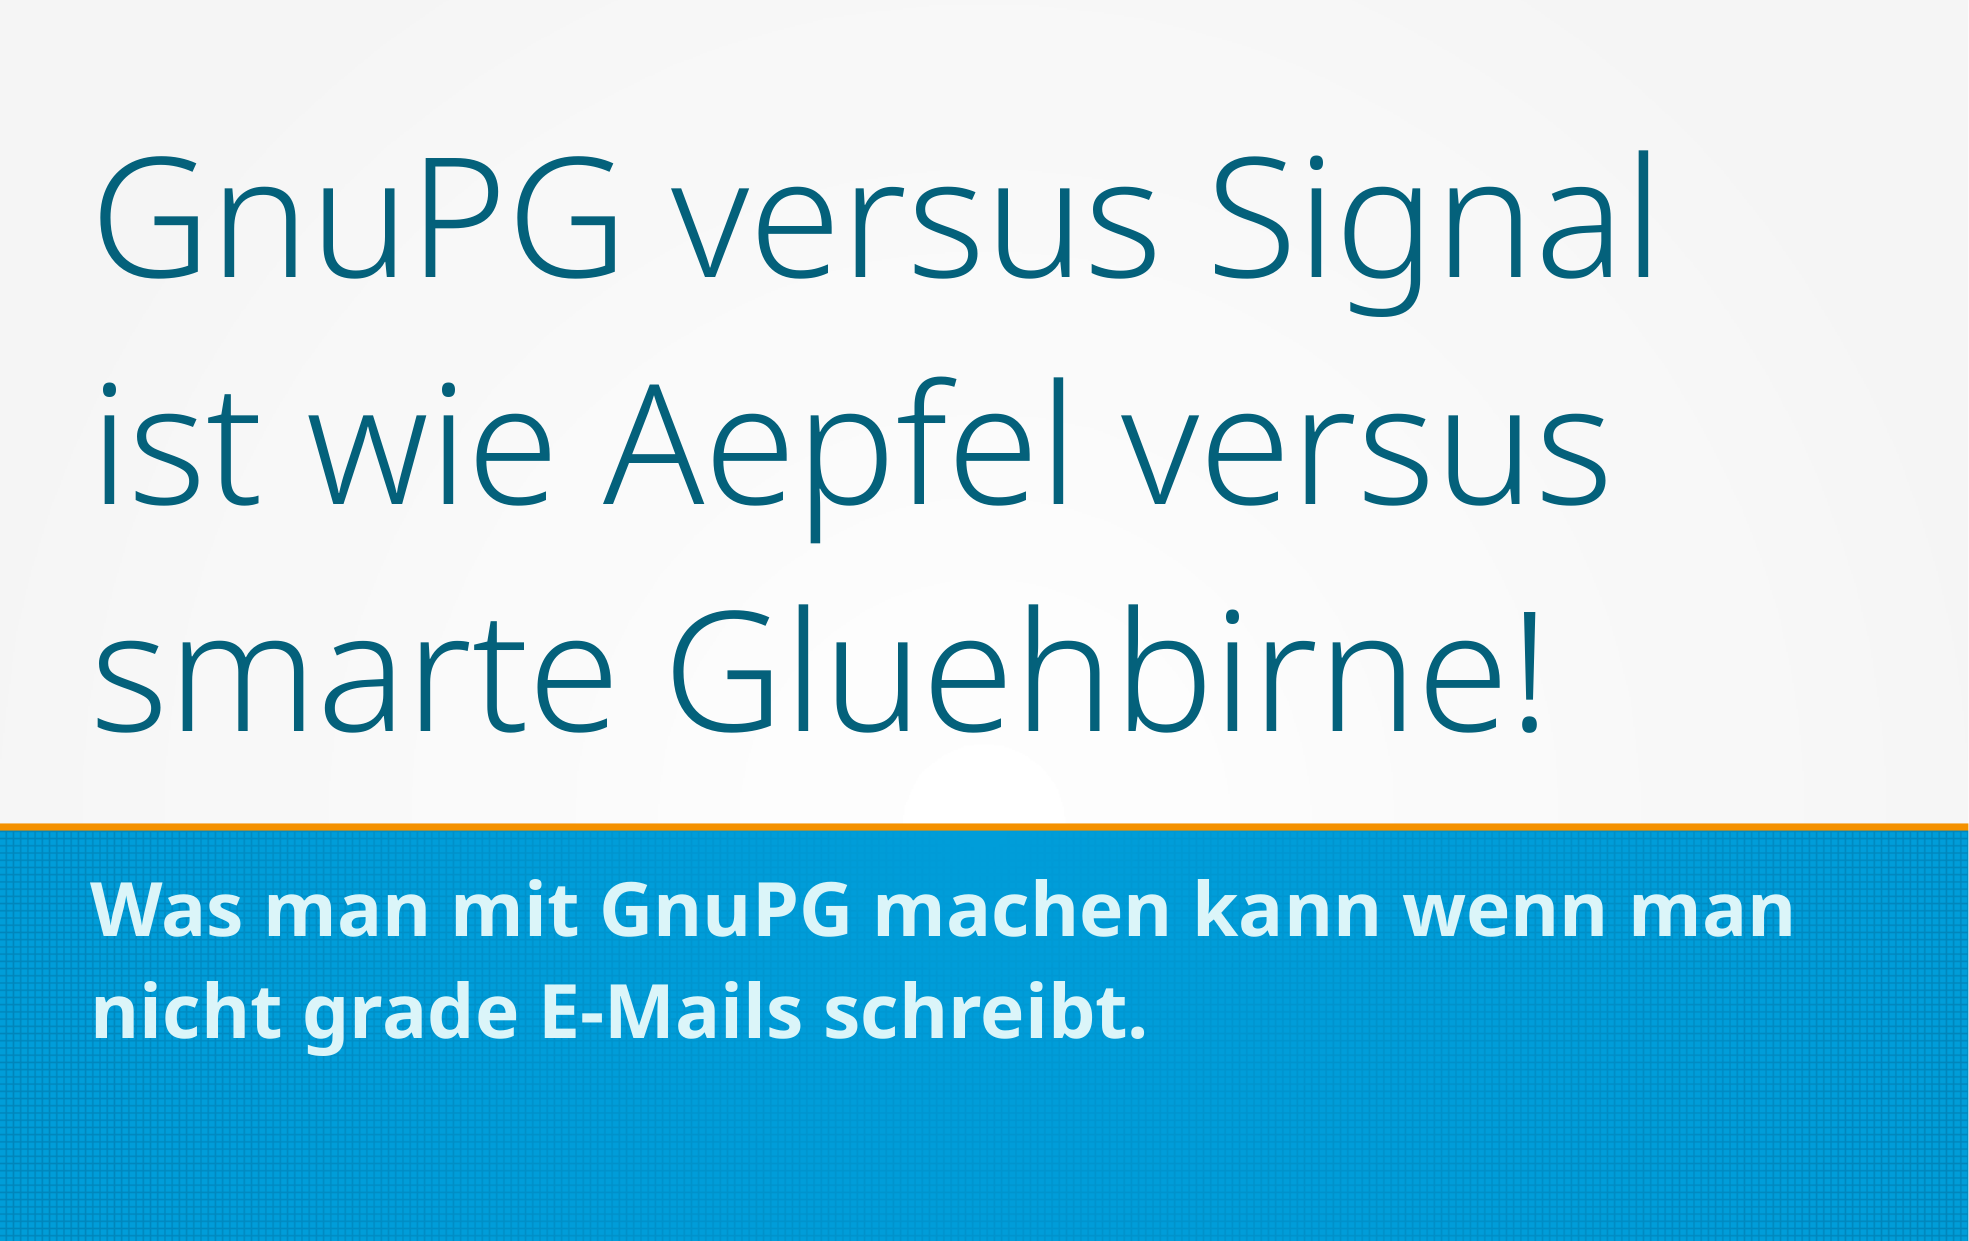

# GnuPG versus Signal ist wie Aepfel versus smarte Gluehbirne!
Was man mit GnuPG machen kann wenn man nicht grade E-Mails schreibt.